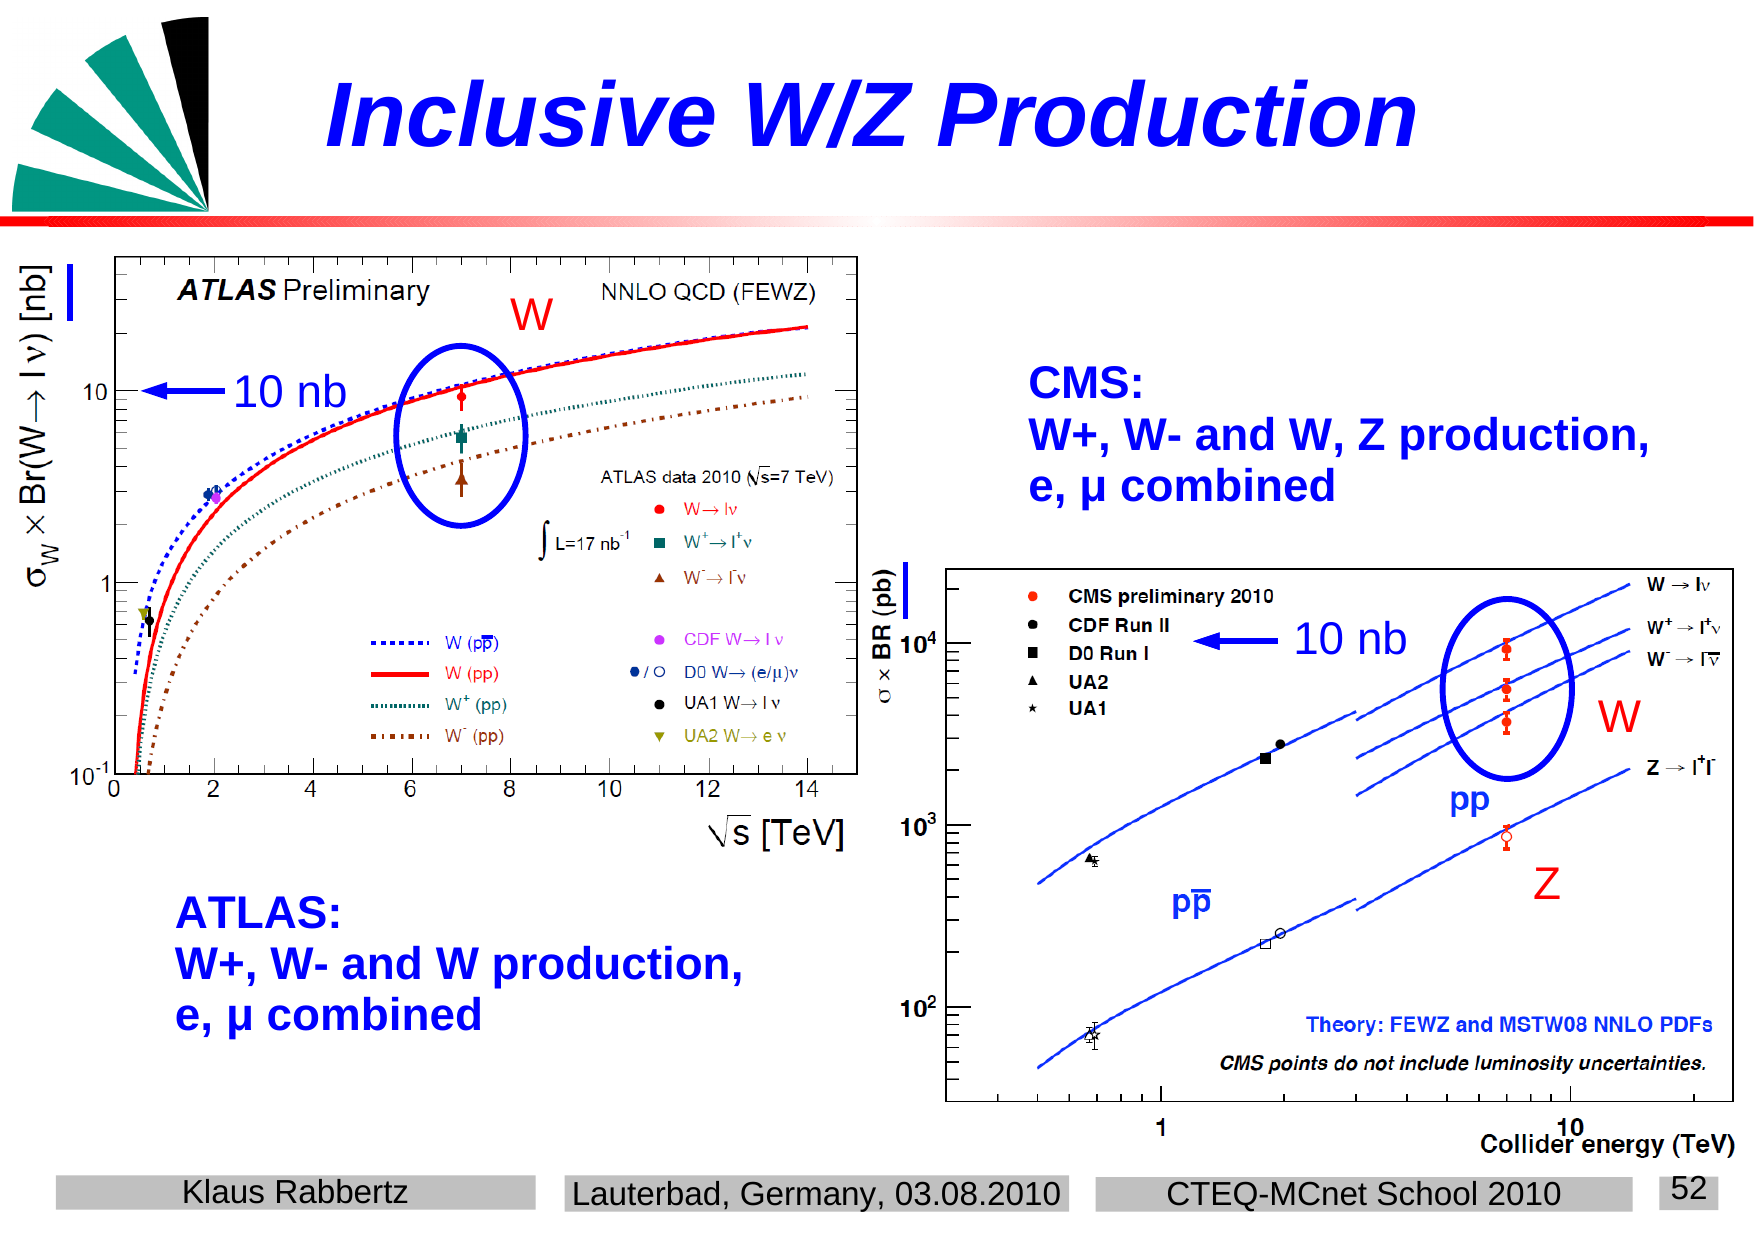

# Inclusive W/Z Production
W
CMS:
W+, W- and W, Z production,
e, μ combined
10 nb
10 nb
W
Z
ATLAS:
W+, W- and W production,
e, μ combined